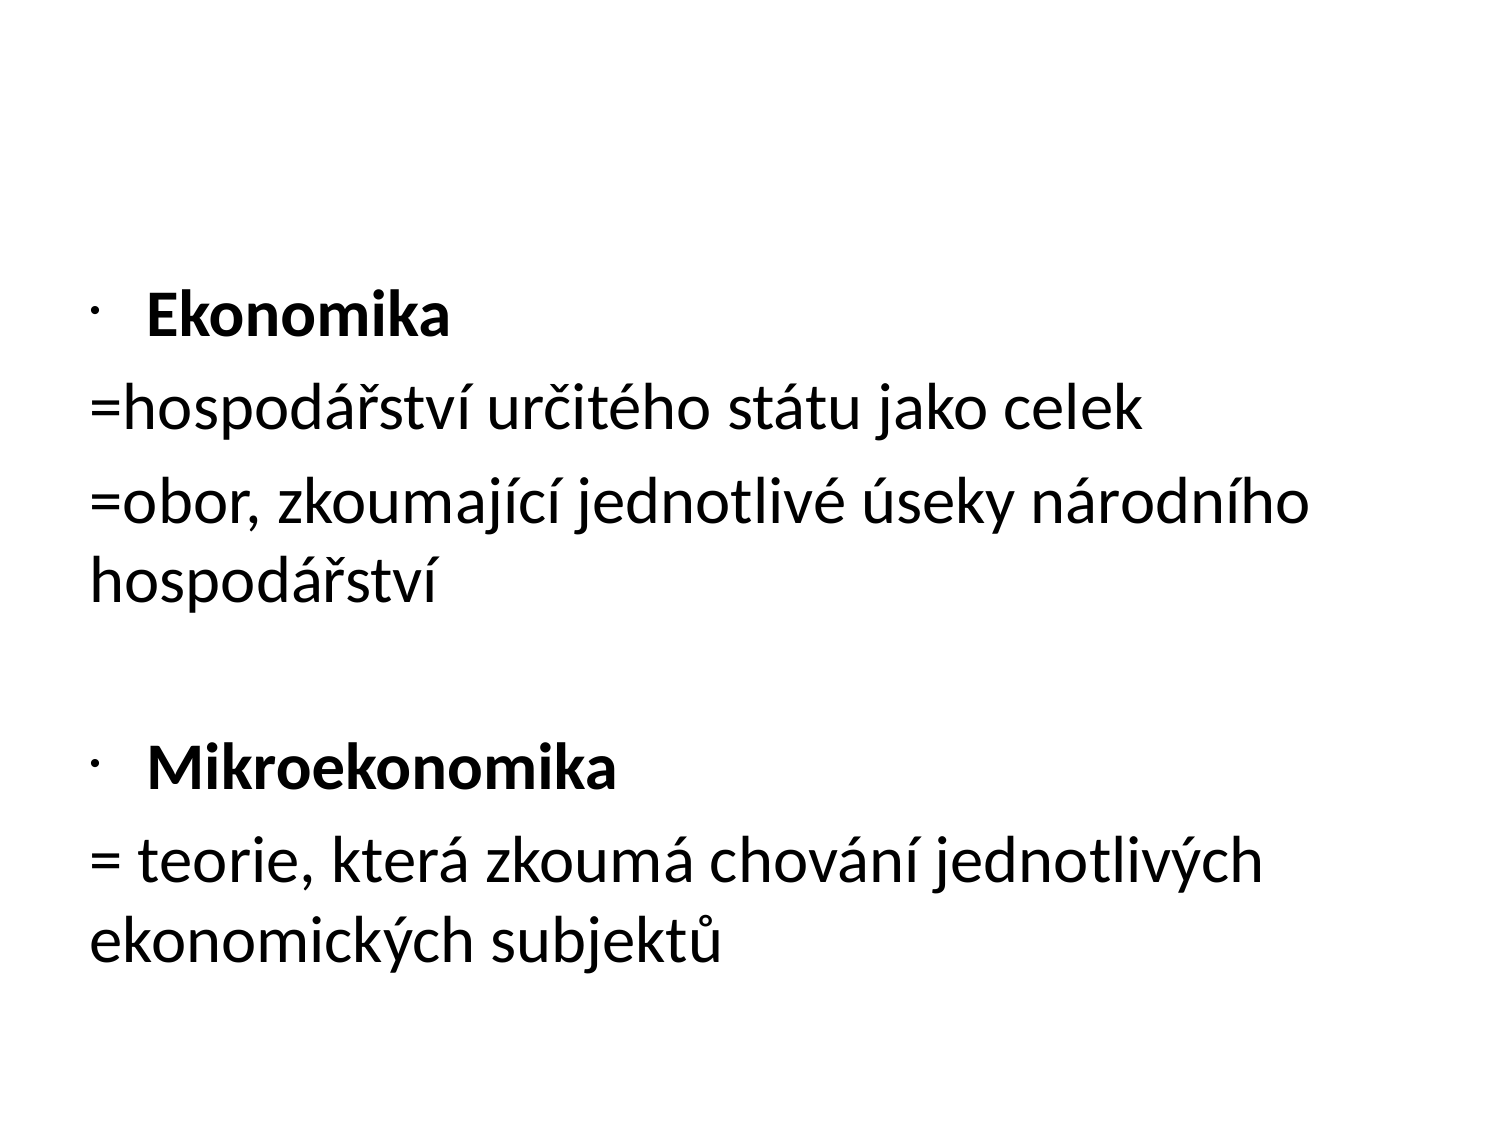

#
Ekonomika
=hospodářství určitého státu jako celek
=obor, zkoumající jednotlivé úseky národního hospodářství
Mikroekonomika
= teorie, která zkoumá chování jednotlivých ekonomických subjektů